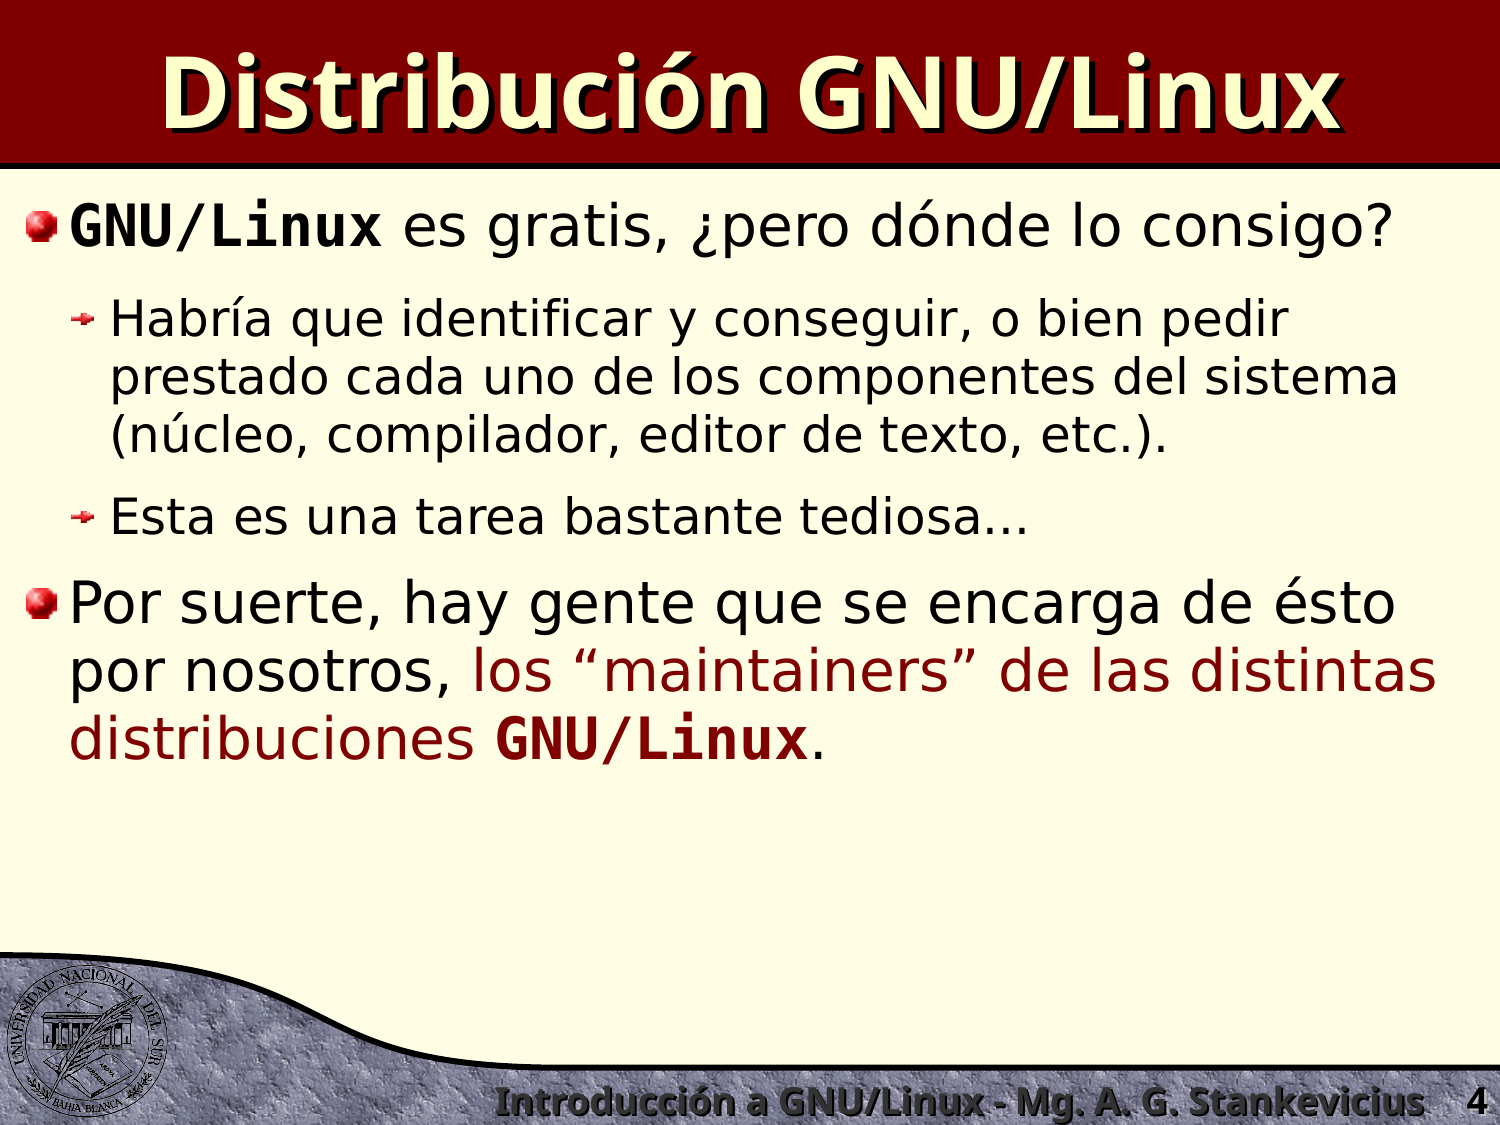

# Distribución GNU/Linux
GNU/Linux es gratis, ¿pero dónde lo consigo?
Habría que identificar y conseguir, o bien pedir prestado cada uno de los componentes del sistema (núcleo, compilador, editor de texto, etc.).
Esta es una tarea bastante tediosa...
Por suerte, hay gente que se encarga de ésto por nosotros, los “maintainers” de las distintas distribuciones GNU/Linux.
4